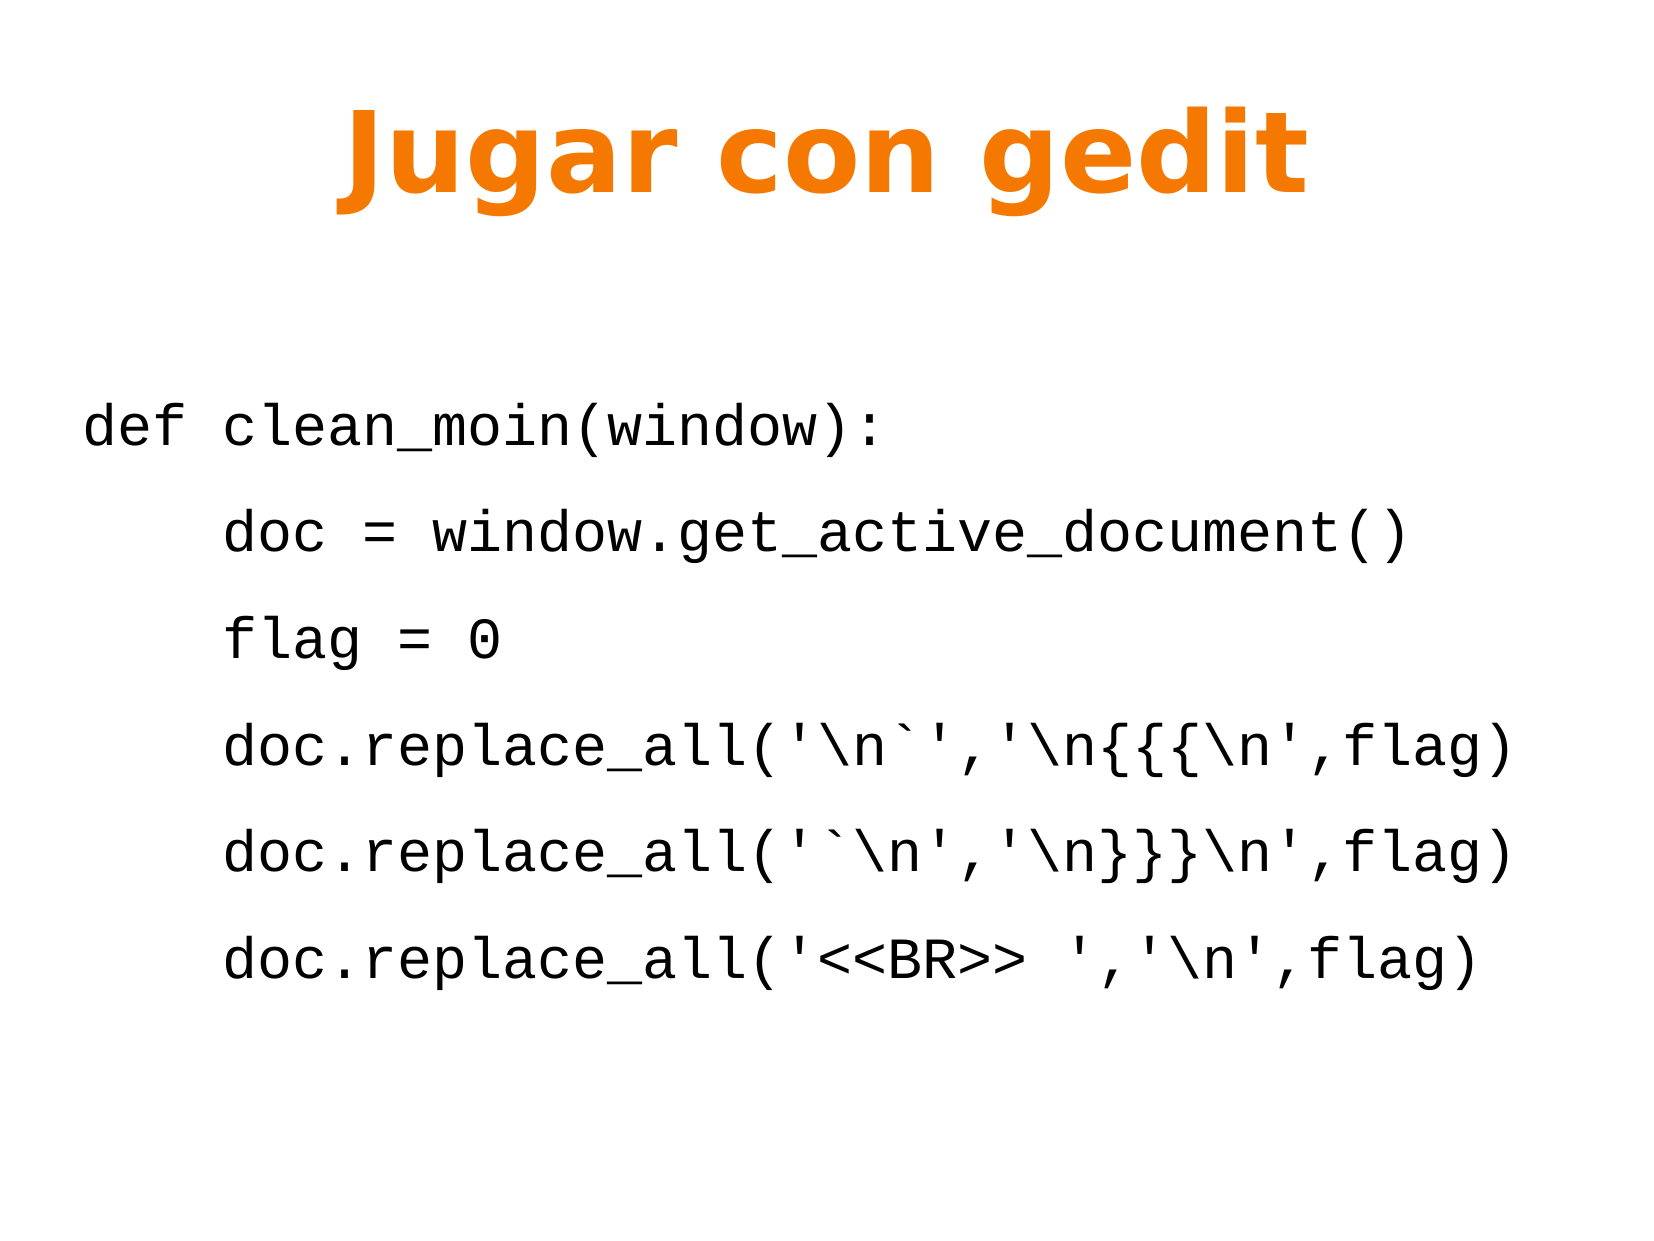

# Jugar con gedit
def clean_moin(window):
 doc = window.get_active_document()
 flag = 0
 doc.replace_all('\n`','\n{{{\n',flag)
 doc.replace_all('`\n','\n}}}\n',flag)
 doc.replace_all('<<BR>> ','\n',flag)